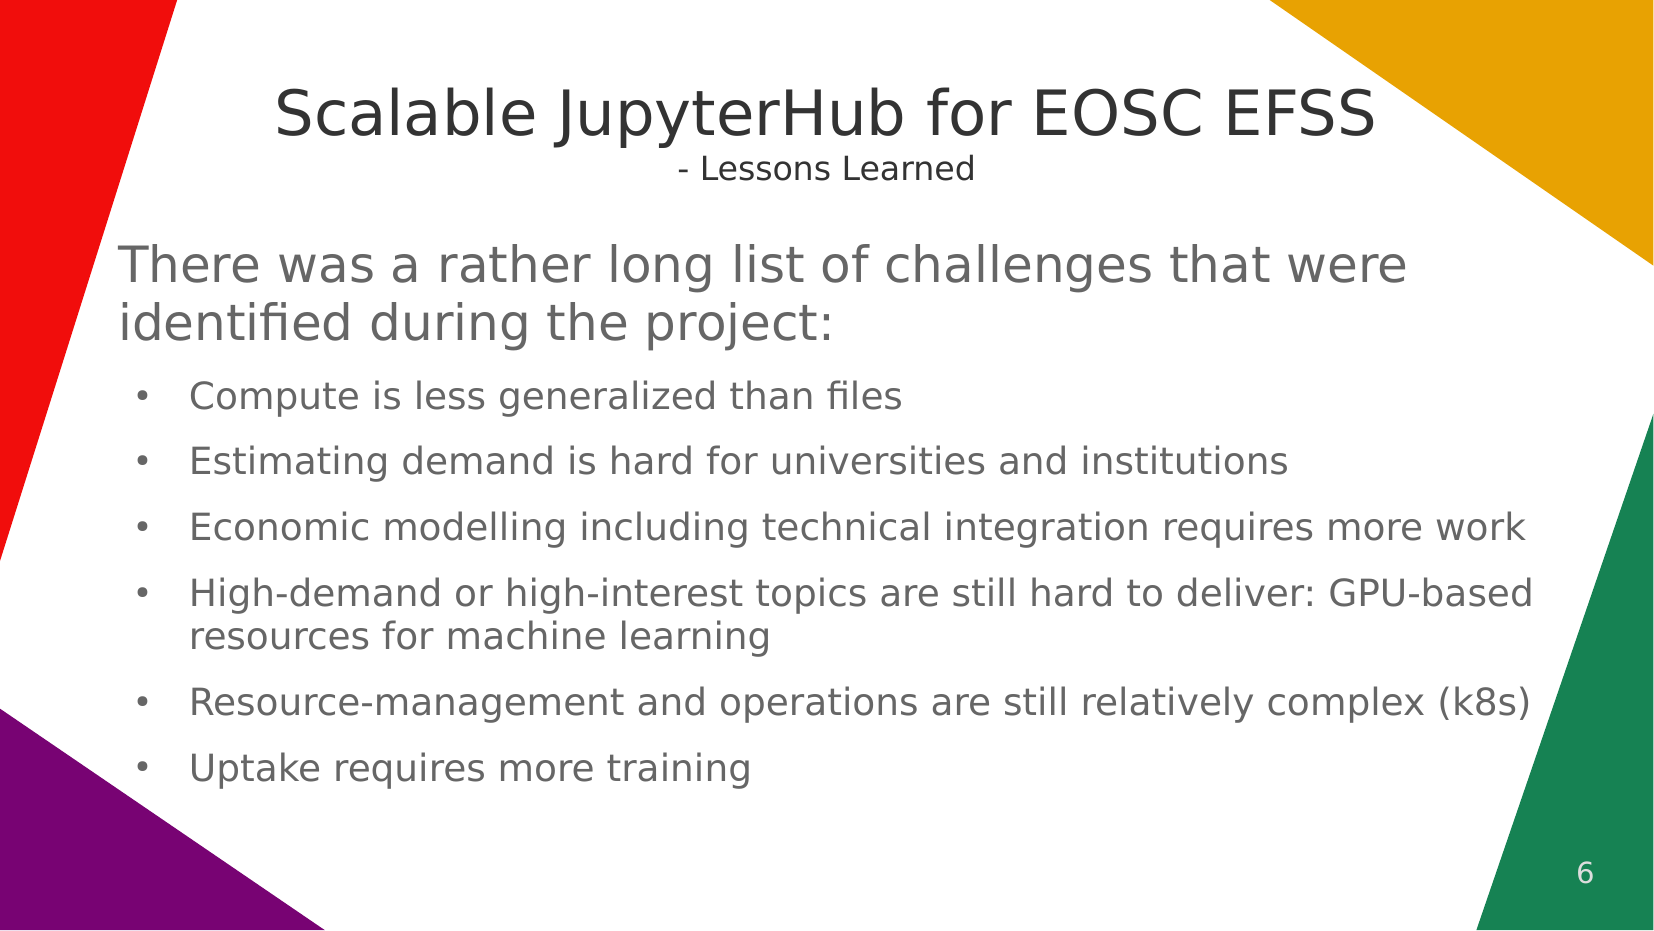

Scalable JupyterHub for EOSC EFSS
- Lessons Learned
# There was a rather long list of challenges that were identified during the project:
Compute is less generalized than files
Estimating demand is hard for universities and institutions
Economic modelling including technical integration requires more work
High-demand or high-interest topics are still hard to deliver: GPU-based resources for machine learning
Resource-management and operations are still relatively complex (k8s)
Uptake requires more training
6